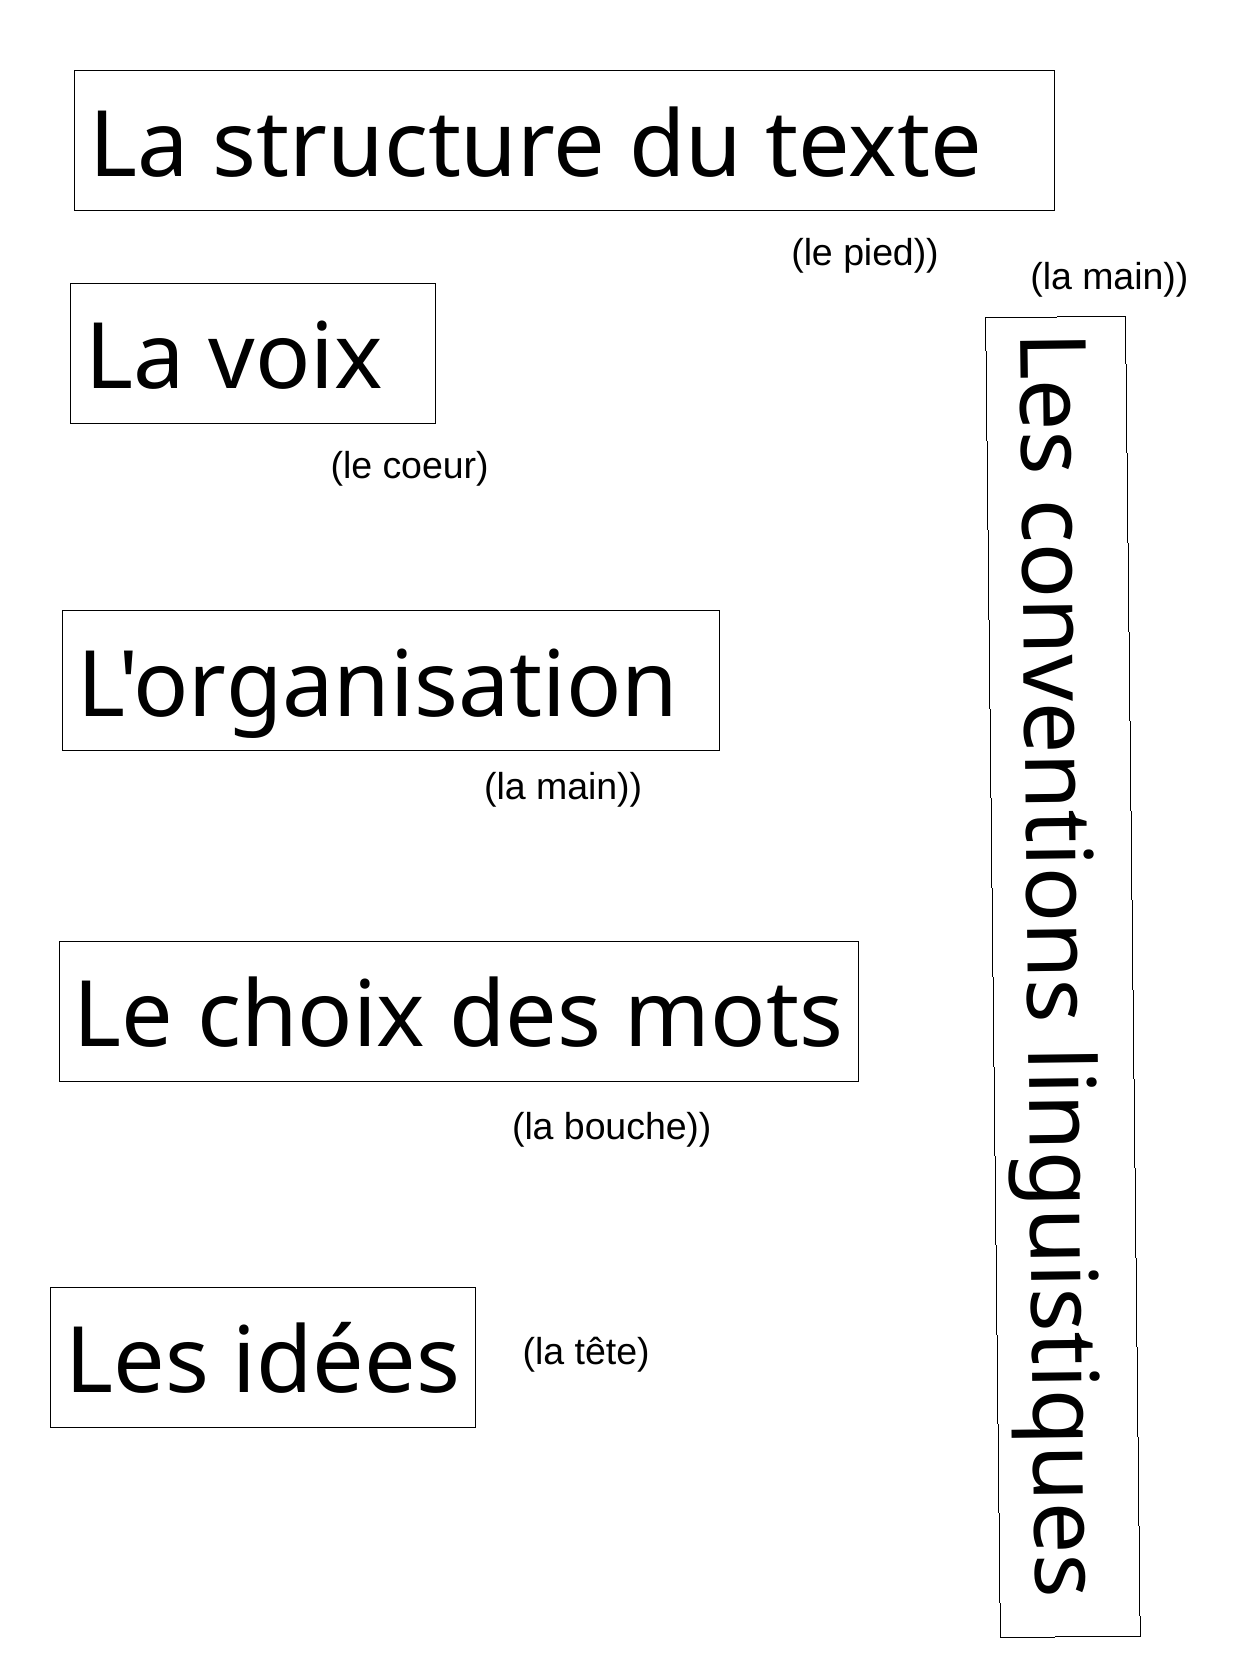

La structure du texte
(le pied))
(la main))
La voix
(le coeur)
L'organisation
(la main))
Les conventions linguistiques
Le choix des mots
(la bouche))
Les idées
(la tête)